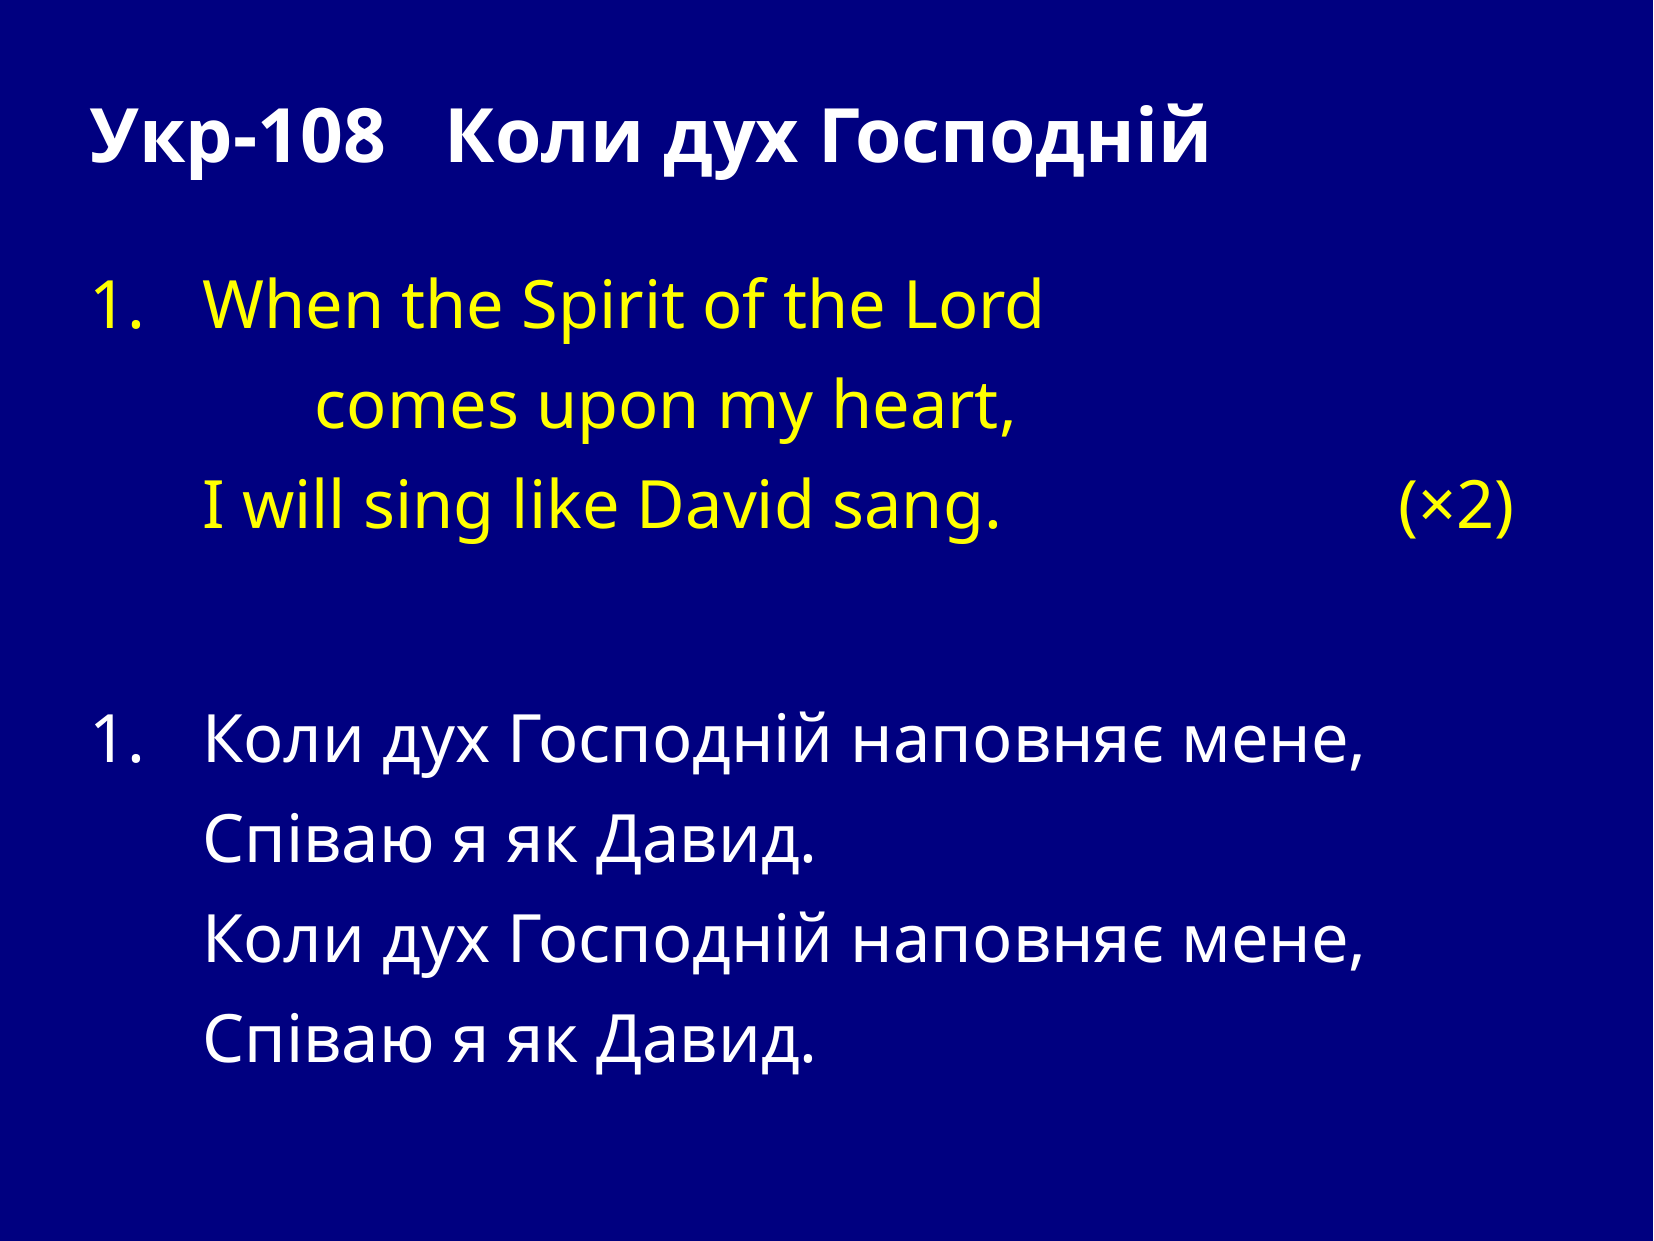

Укр-108 Коли дух Господній
1.	When the Spirit of the Lord
		comes upon my heart,
	I will sing like David sang.	(×2)
1.	Коли дух Господній наповняє мене,
	Співаю я як Давид.
	Коли дух Господній наповняє мене,
	Співаю я як Давид.